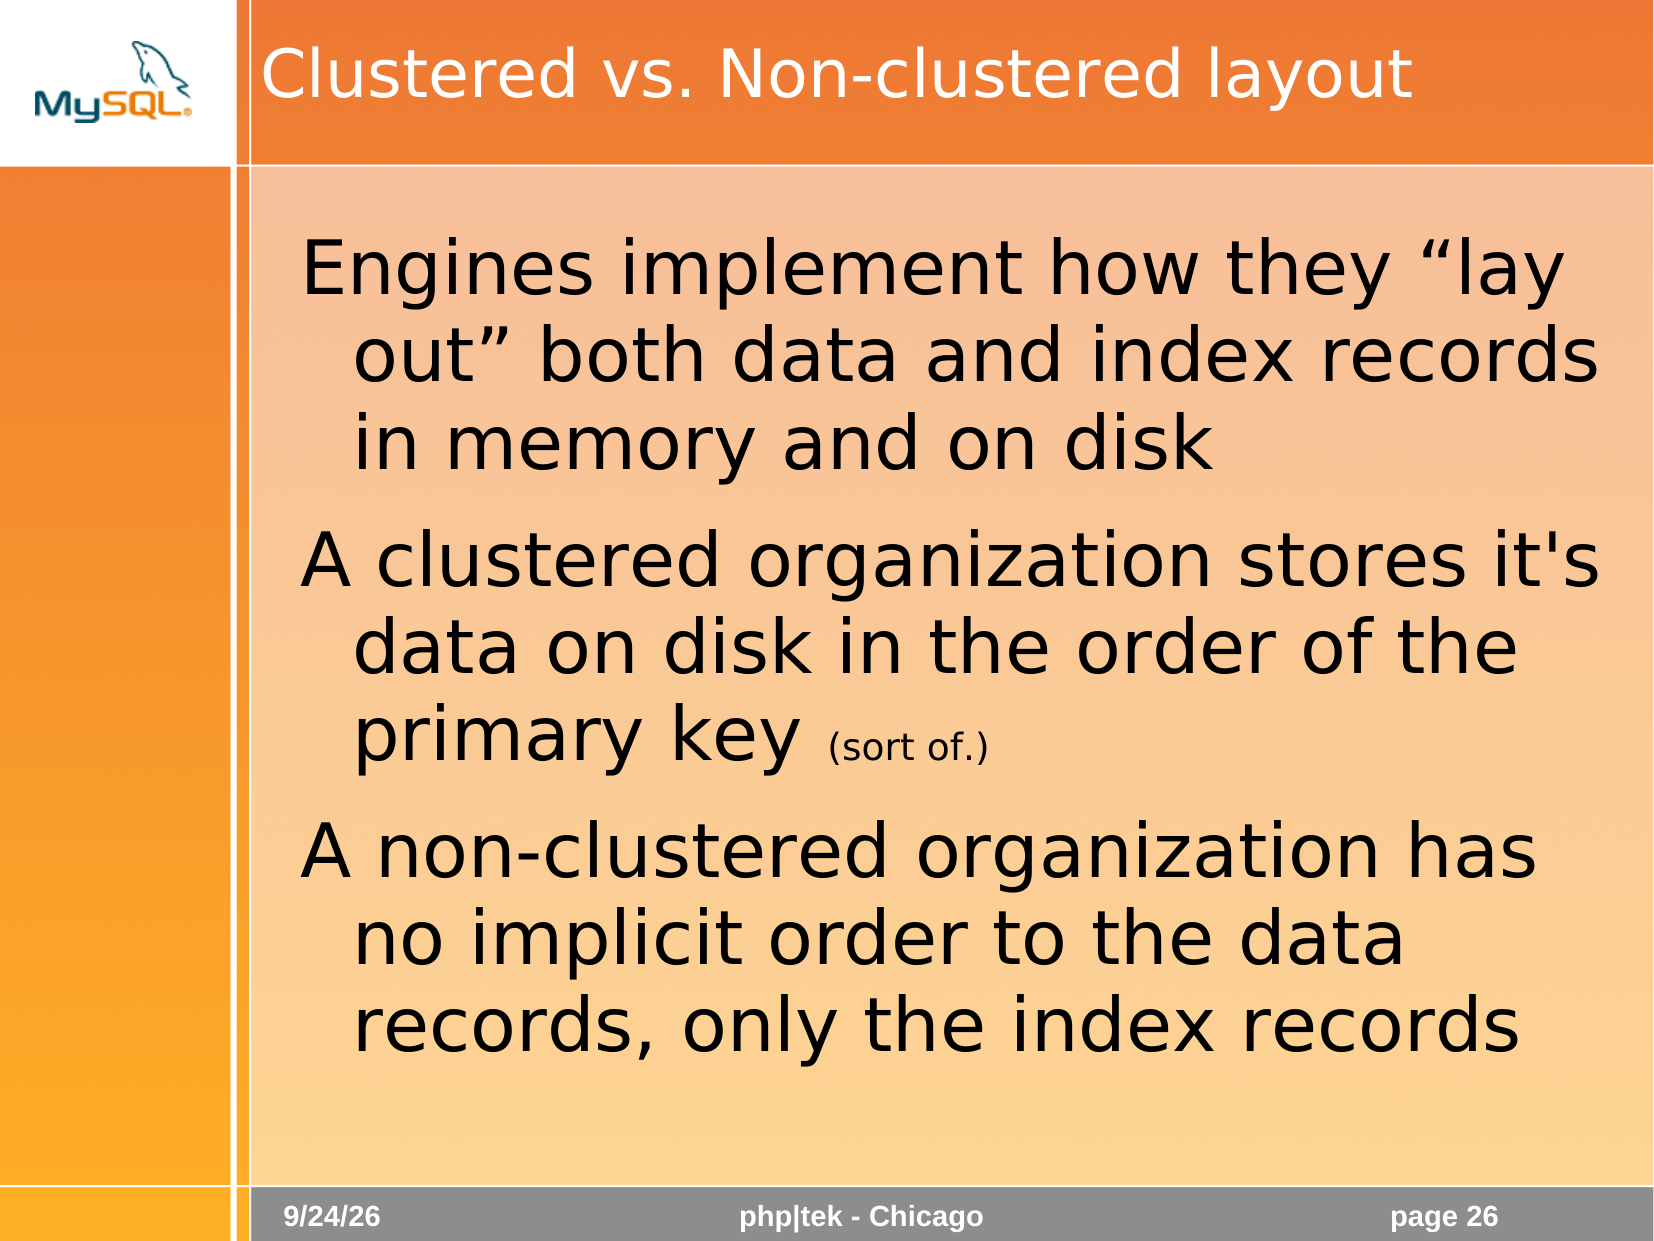

# Clustered vs. Non-clustered layout
Engines implement how they “lay out” both data and index records in memory and on disk
A clustered organization stores it's data on disk in the order of the primary key (sort of.)
A non-clustered organization has no implicit order to the data records, only the index records